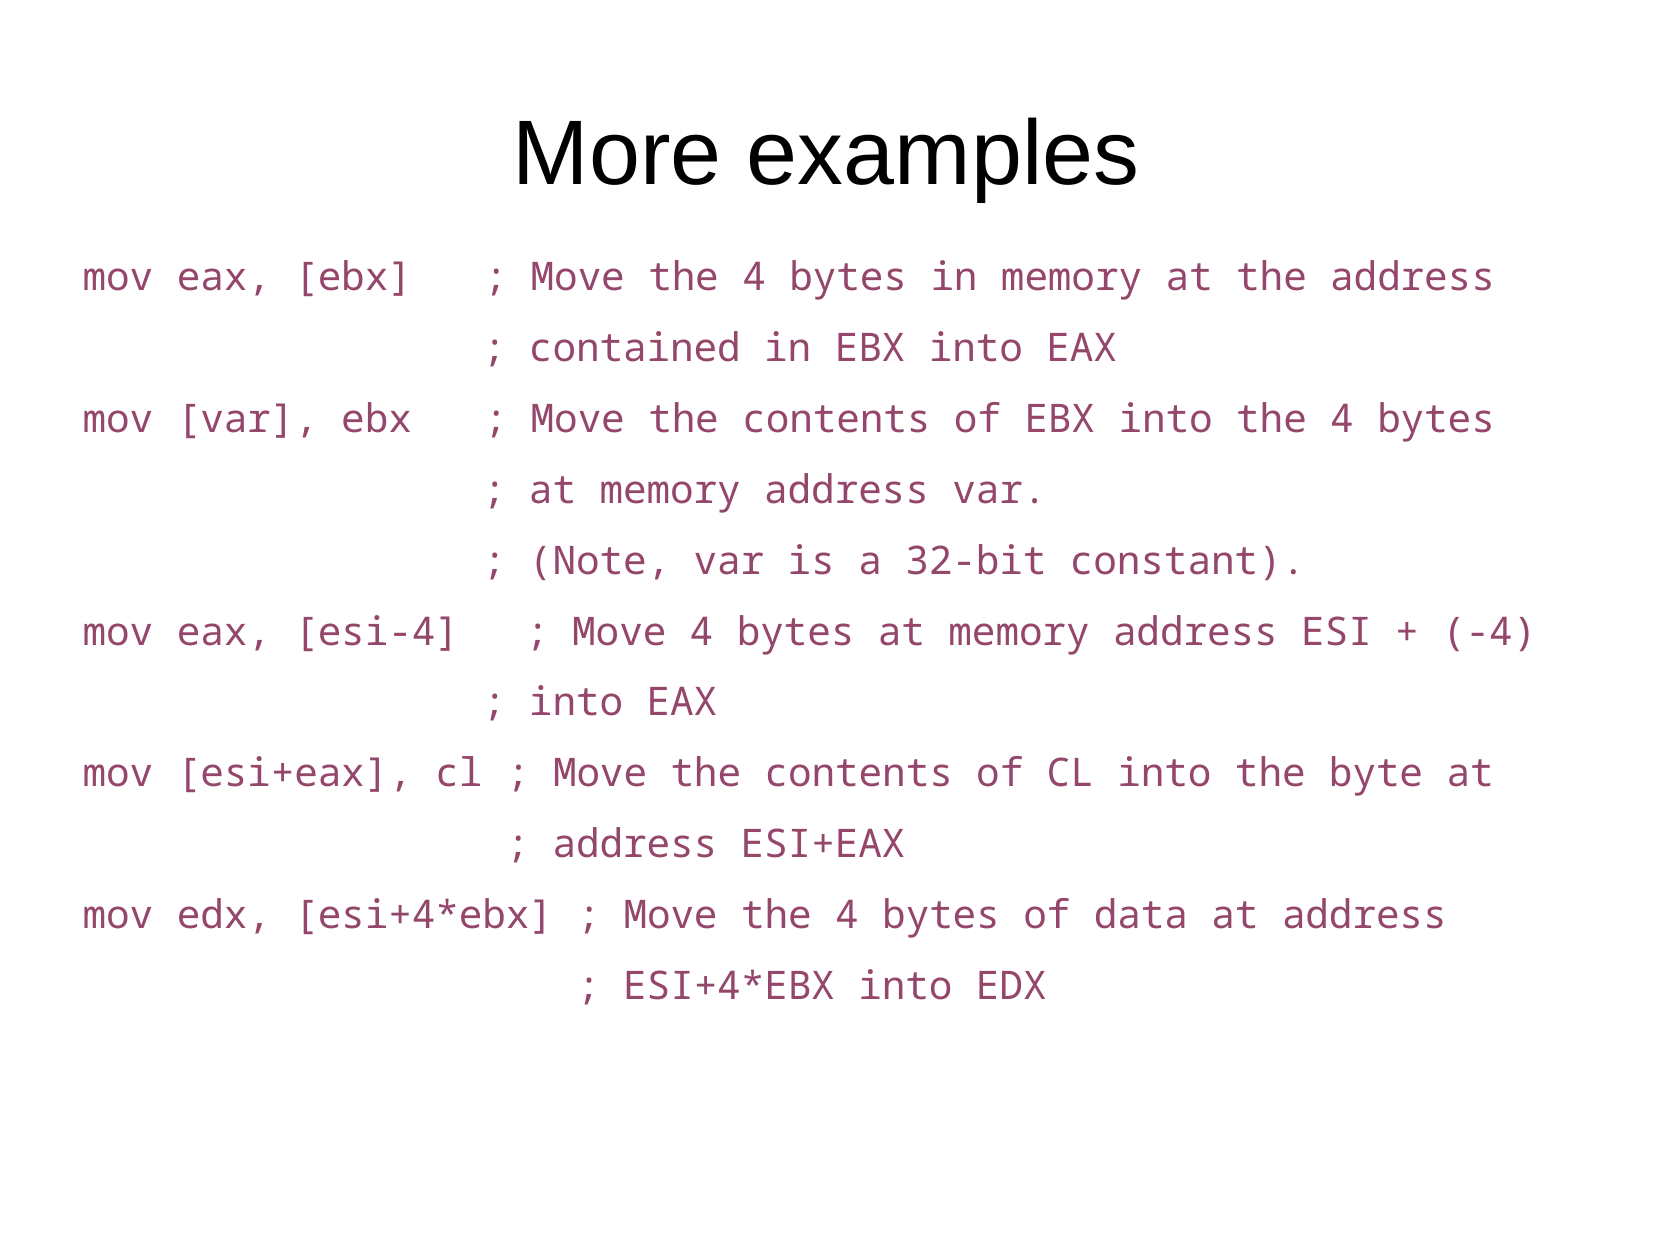

# More examples
mov eax, [ebx] 	 ; Move the 4 bytes in memory at the address
 ; contained in EBX into EAX
mov [var], ebx 	 ; Move the contents of EBX into the 4 bytes
 ; at memory address var.
 ; (Note, var is a 32-bit constant).
mov eax, [esi-4] 	; Move 4 bytes at memory address ESI + (-4)
 ; into EAX
mov [esi+eax], cl ; Move the contents of CL into the byte at
 ; address ESI+EAX
mov edx, [esi+4*ebx] ; Move the 4 bytes of data at address
 ; ESI+4*EBX into EDX